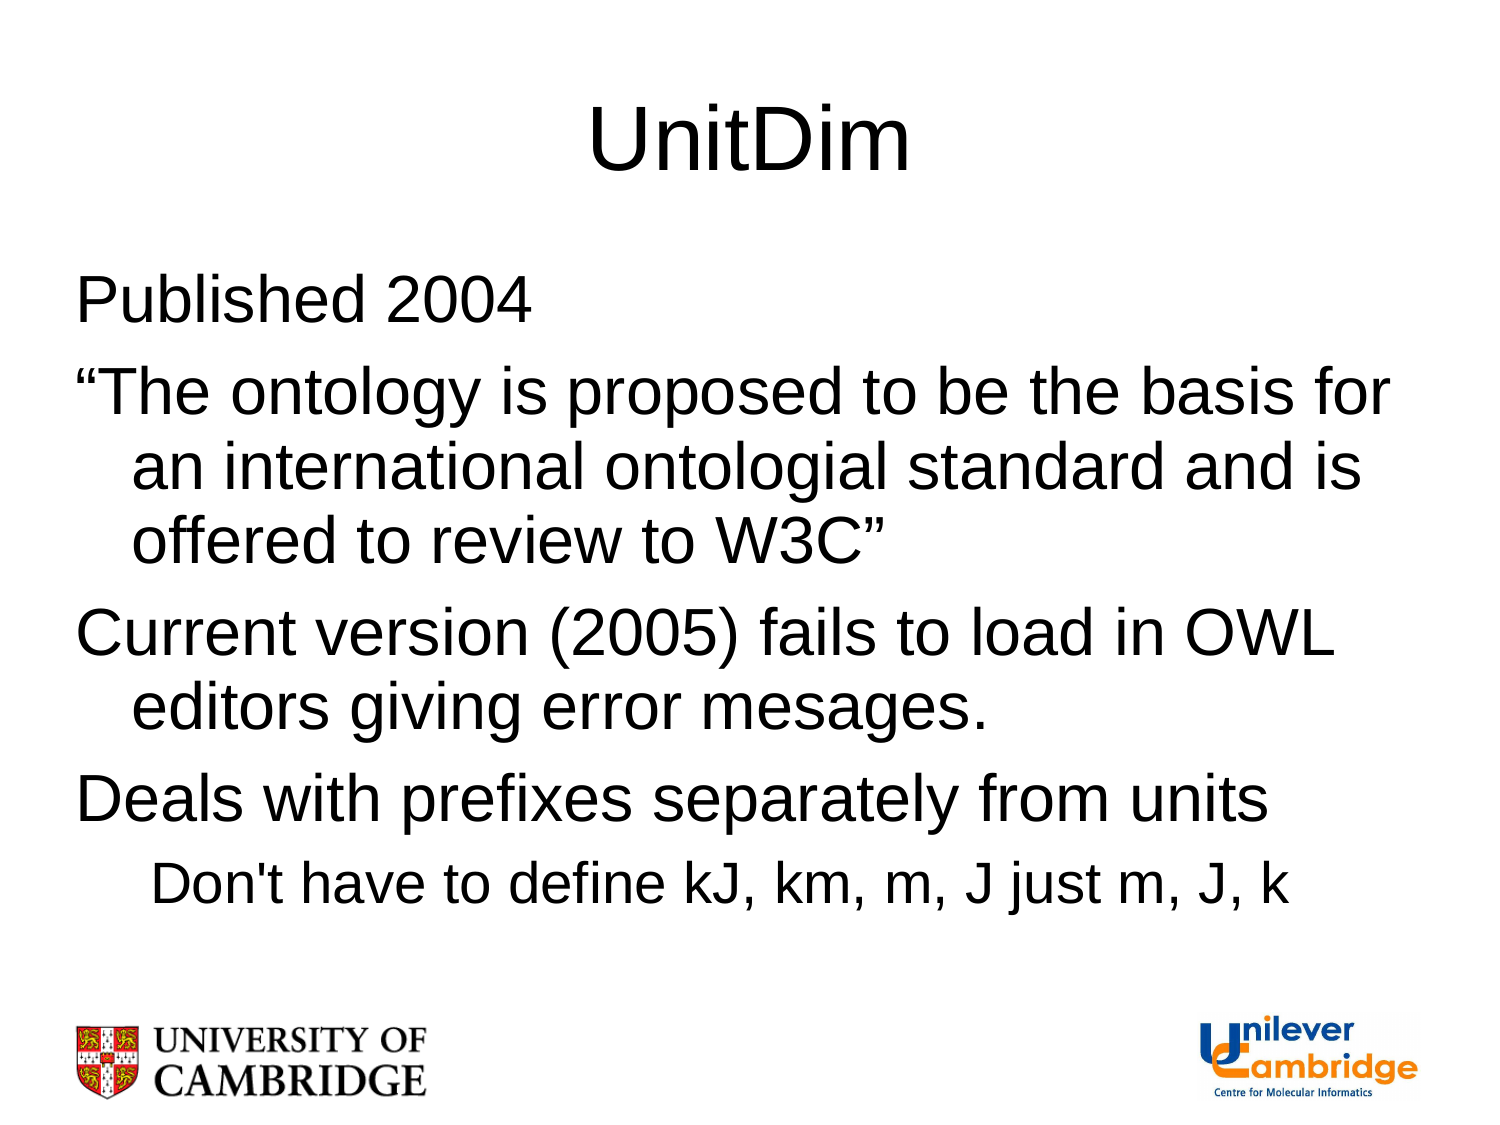

# UnitDim
Published 2004
“The ontology is proposed to be the basis for an international ontologial standard and is offered to review to W3C”
Current version (2005) fails to load in OWL editors giving error mesages.
Deals with prefixes separately from units
Don't have to define kJ, km, m, J just m, J, k